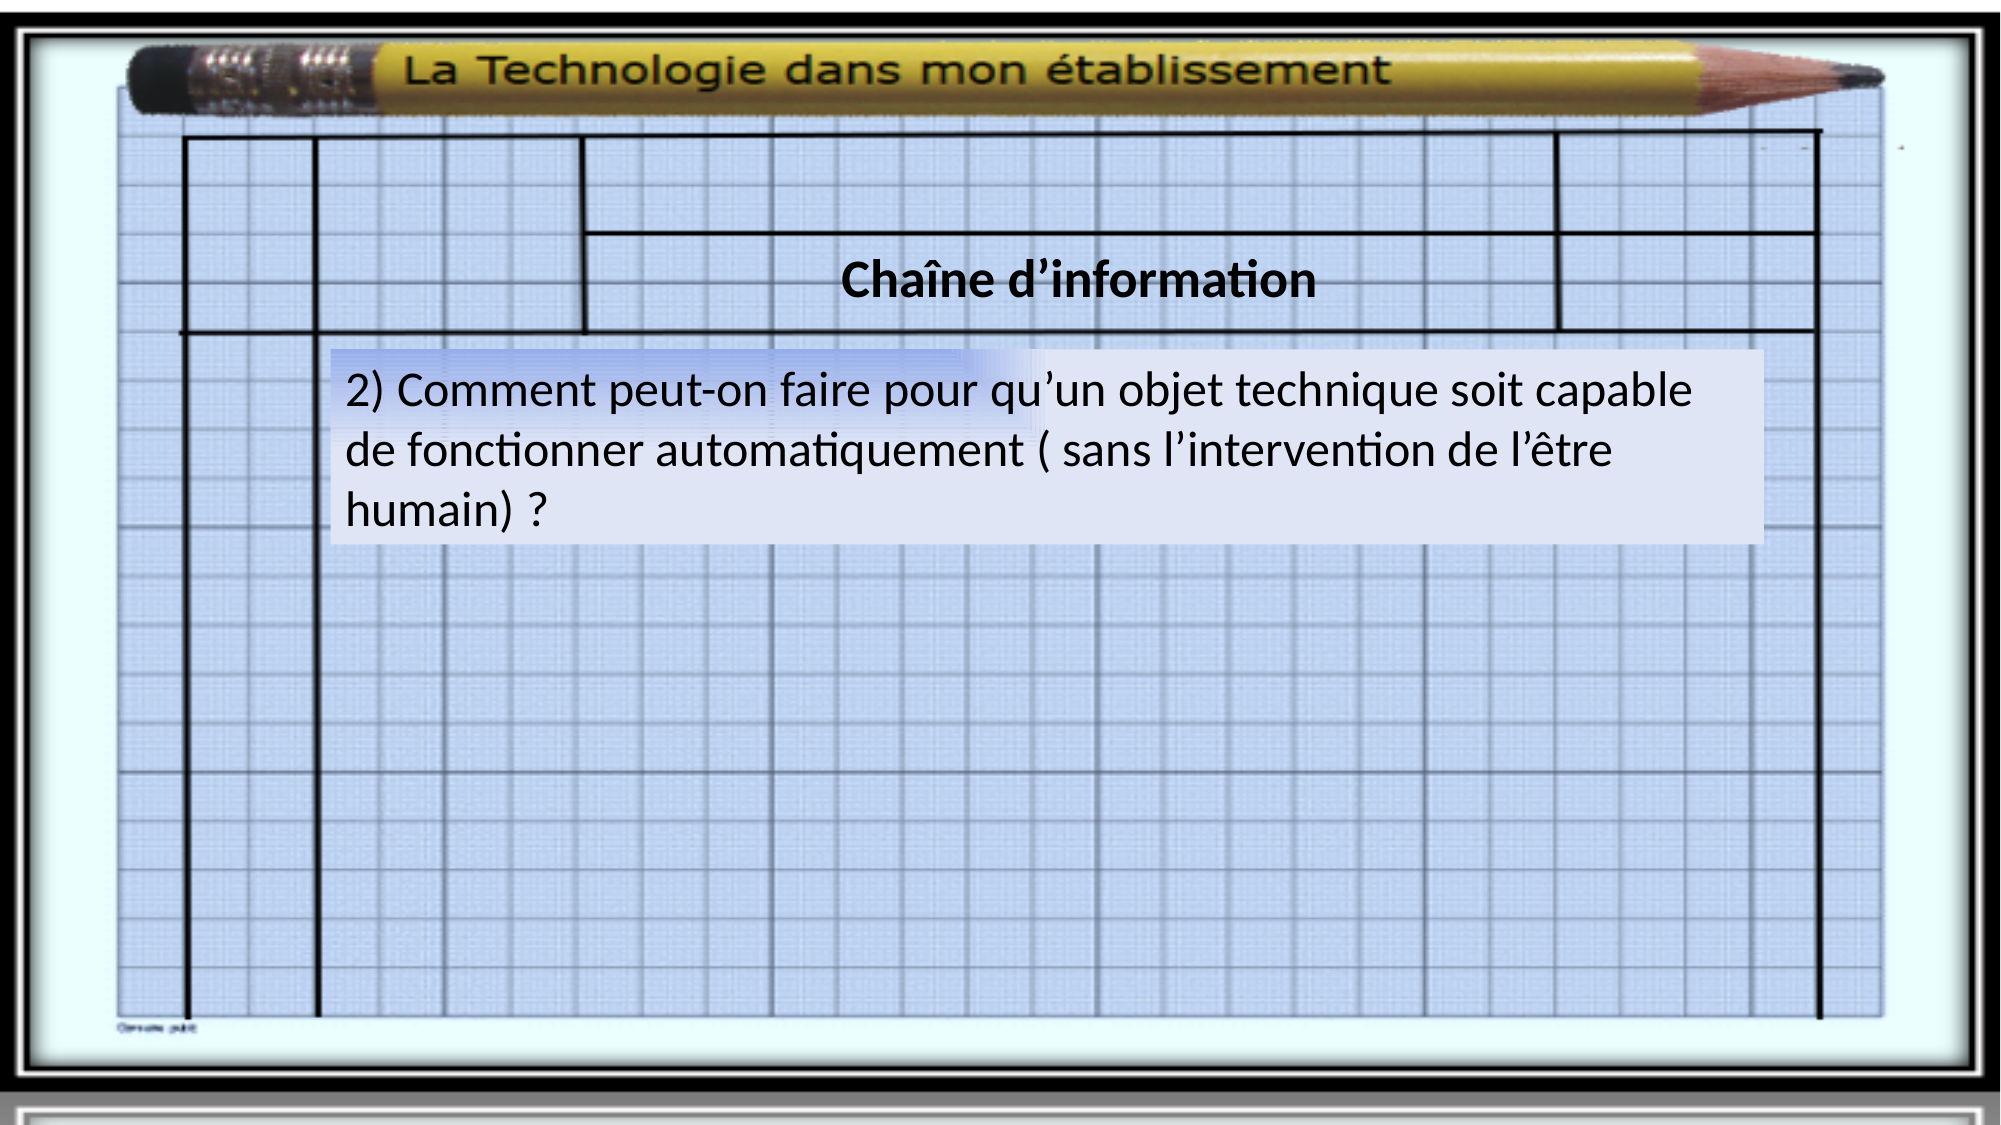

Chaîne d’information
2) Comment peut-on faire pour qu’un objet technique soit capable de fonctionner automatiquement ( sans l’intervention de l’être humain) ?